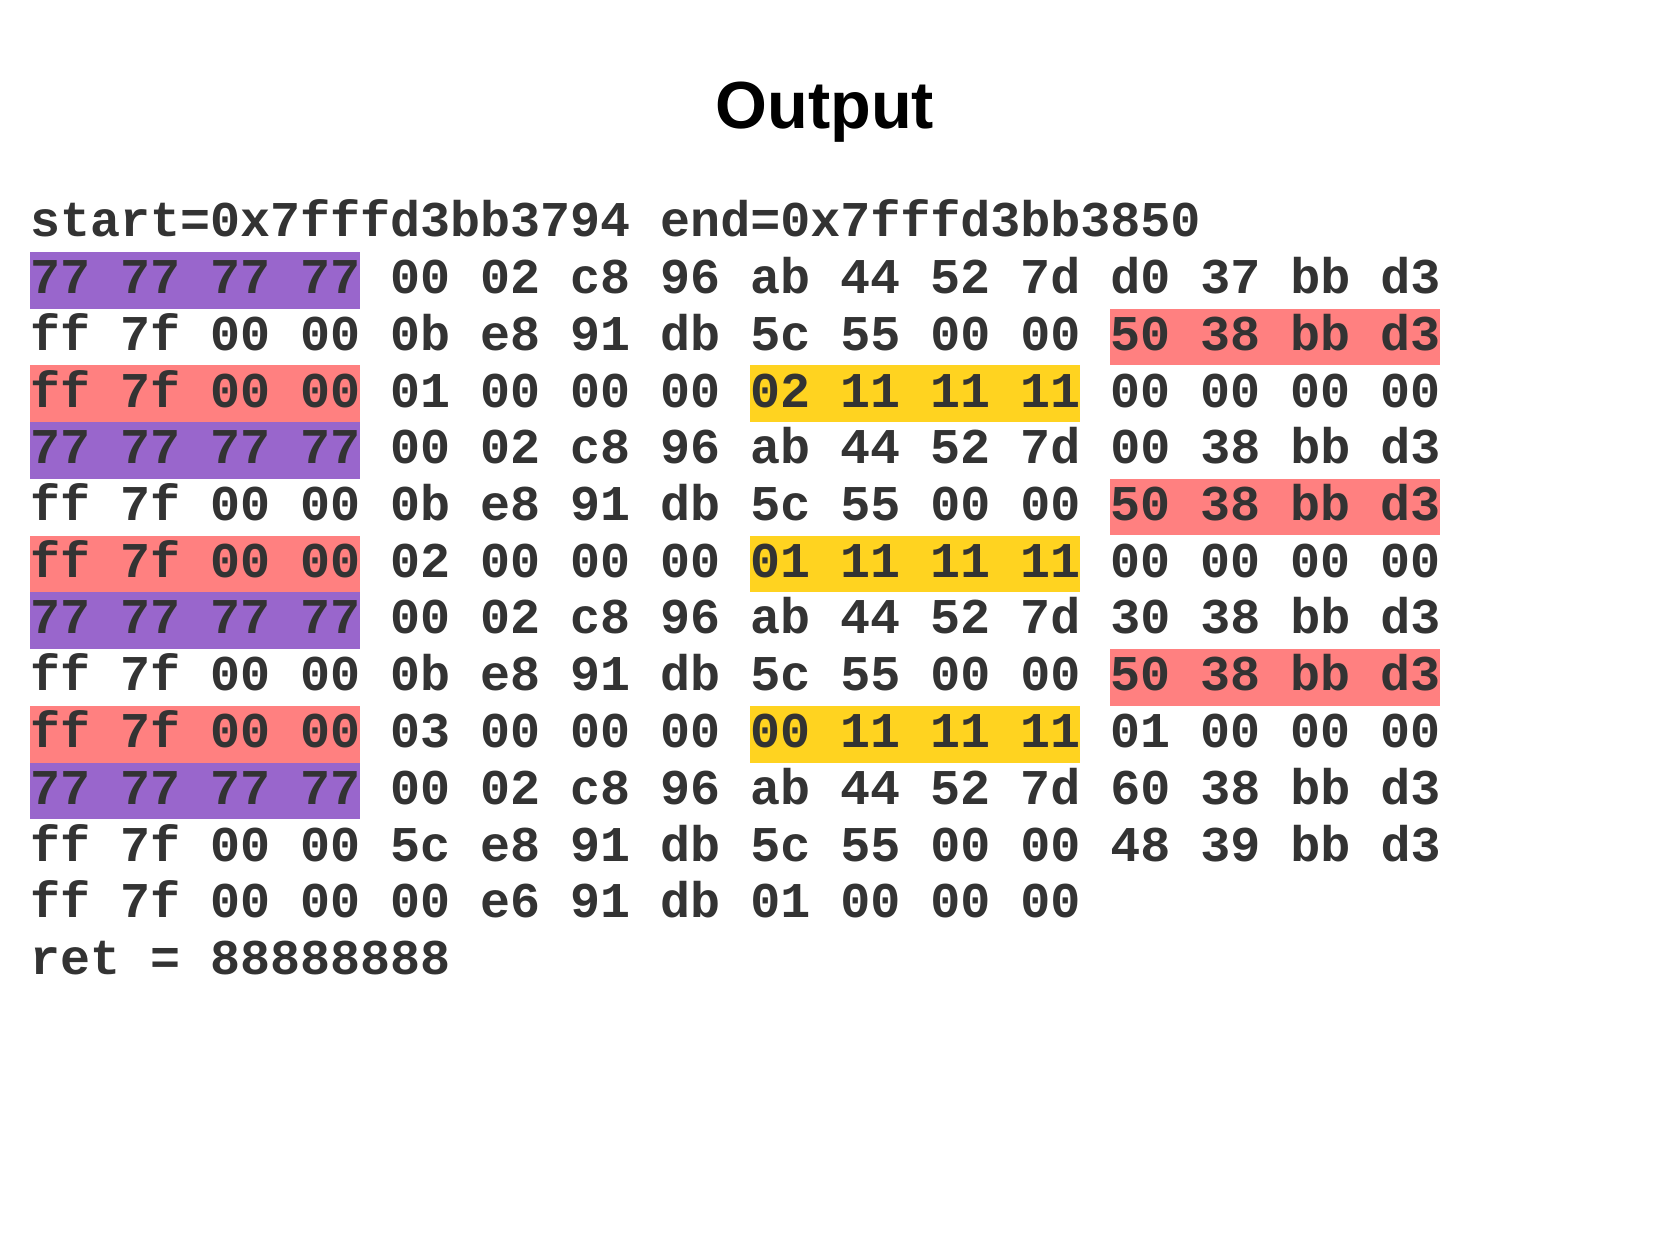

# Output
start=0x7fffd3bb3794 end=0x7fffd3bb3850
77 77 77 77 00 02 c8 96 ab 44 52 7d d0 37 bb d3
ff 7f 00 00 0b e8 91 db 5c 55 00 00 50 38 bb d3
ff 7f 00 00 01 00 00 00 02 11 11 11 00 00 00 00
77 77 77 77 00 02 c8 96 ab 44 52 7d 00 38 bb d3
ff 7f 00 00 0b e8 91 db 5c 55 00 00 50 38 bb d3
ff 7f 00 00 02 00 00 00 01 11 11 11 00 00 00 00
77 77 77 77 00 02 c8 96 ab 44 52 7d 30 38 bb d3
ff 7f 00 00 0b e8 91 db 5c 55 00 00 50 38 bb d3
ff 7f 00 00 03 00 00 00 00 11 11 11 01 00 00 00
77 77 77 77 00 02 c8 96 ab 44 52 7d 60 38 bb d3
ff 7f 00 00 5c e8 91 db 5c 55 00 00 48 39 bb d3
ff 7f 00 00 00 e6 91 db 01 00 00 00
ret = 88888888